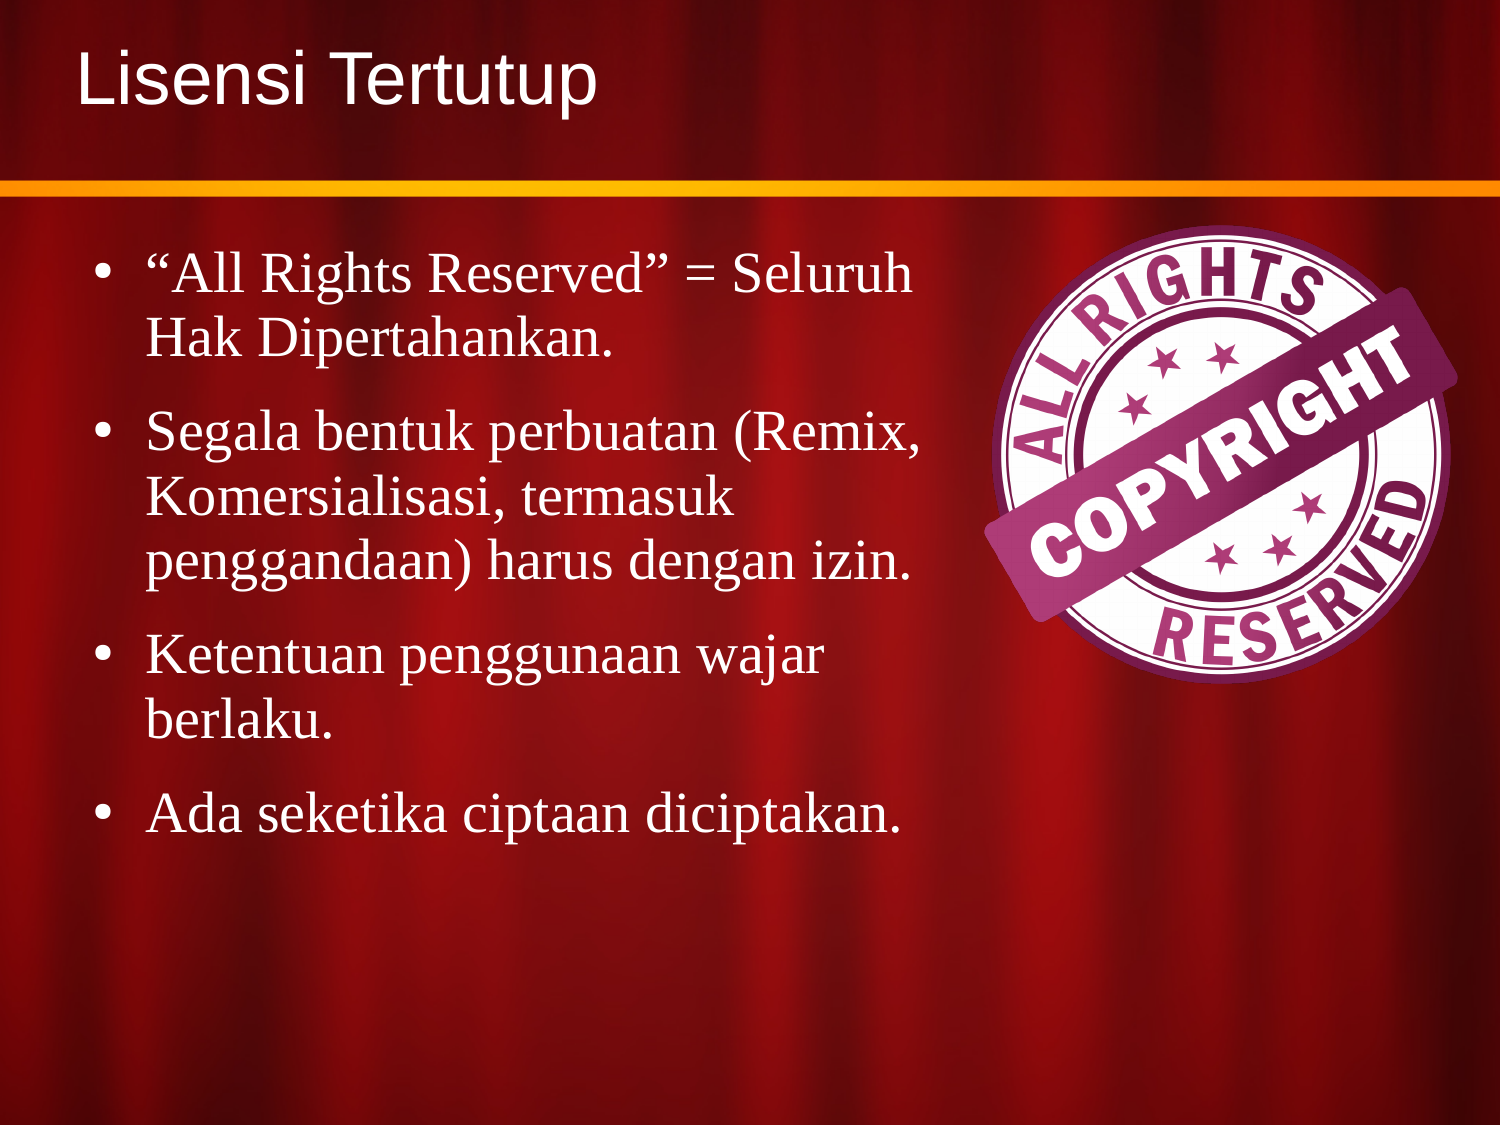

# Lisensi Tertutup
“All Rights Reserved” = Seluruh Hak Dipertahankan.
Segala bentuk perbuatan (Remix, Komersialisasi, termasuk penggandaan) harus dengan izin.
Ketentuan penggunaan wajar berlaku.
Ada seketika ciptaan diciptakan.